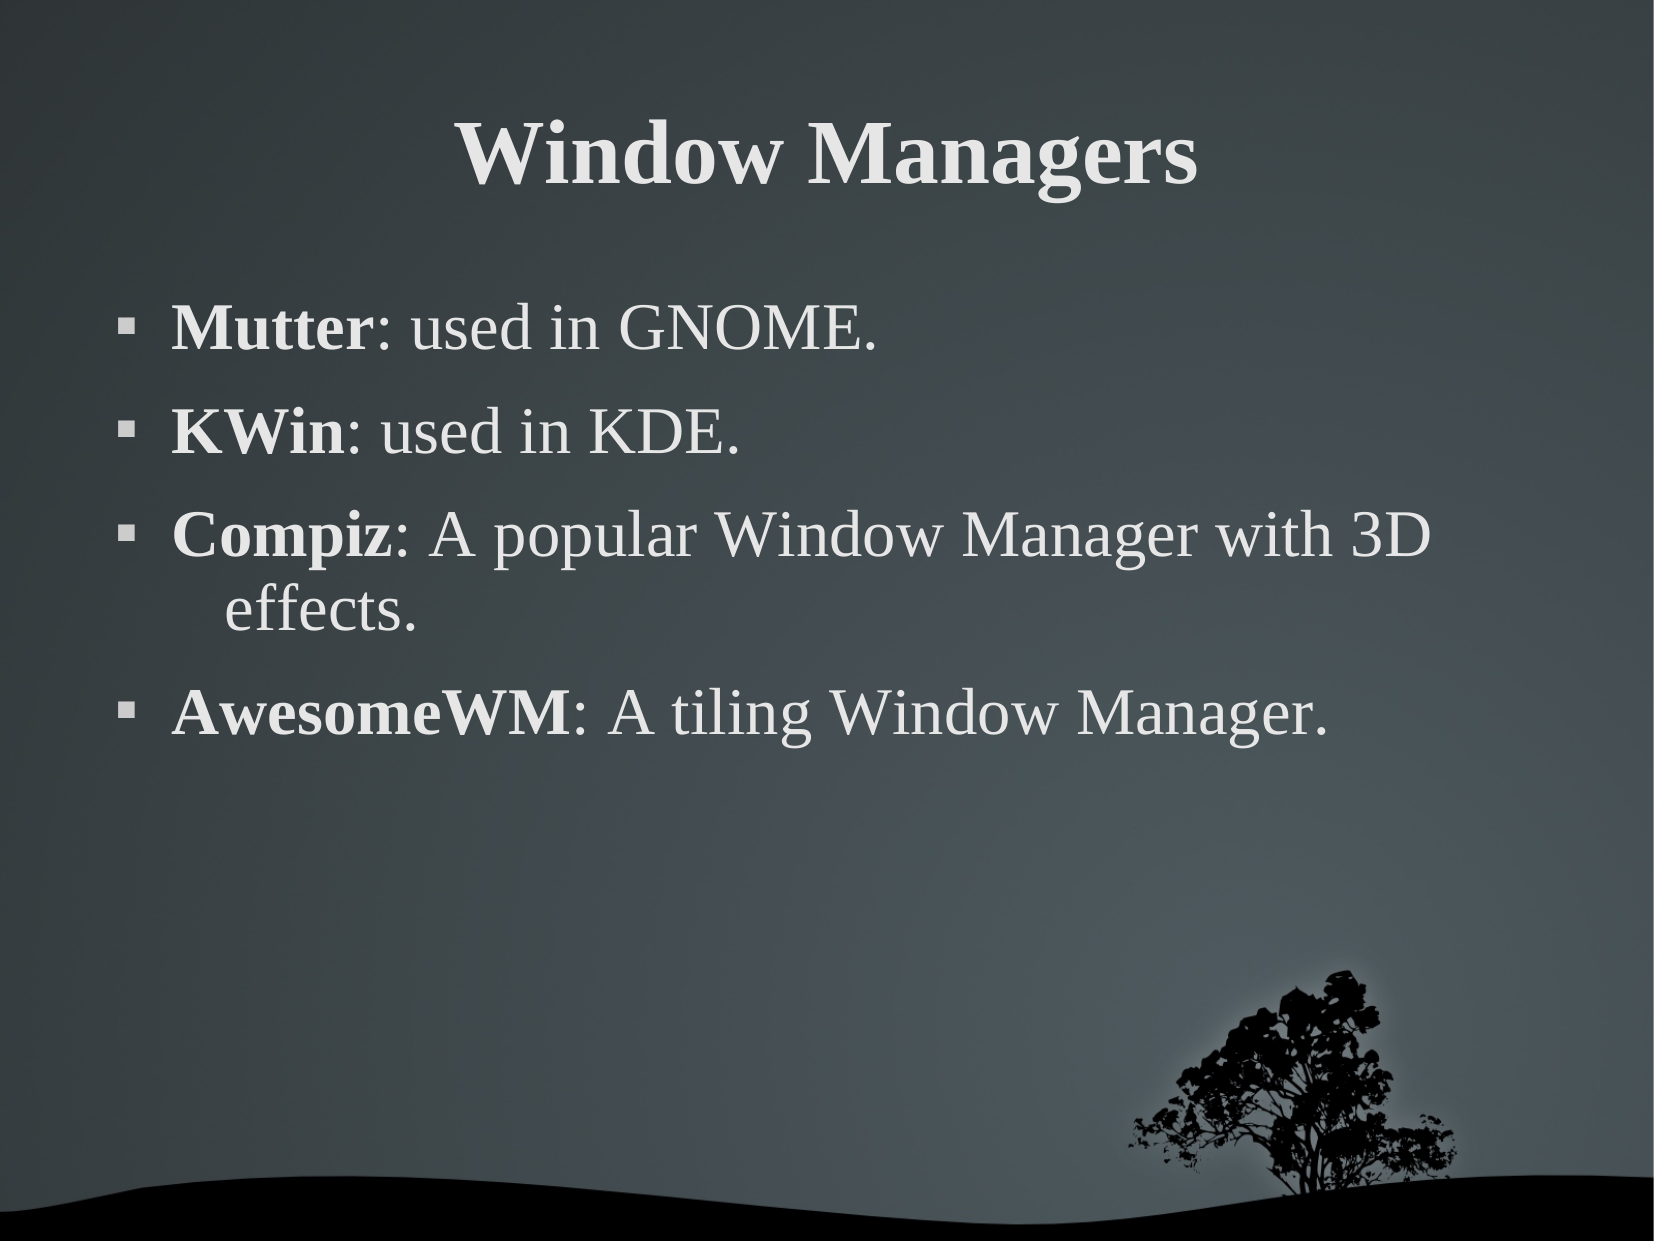

# Window Managers
Mutter: used in GNOME.
KWin: used in KDE.
Compiz: A popular Window Manager with 3D effects.
AwesomeWM: A tiling Window Manager.